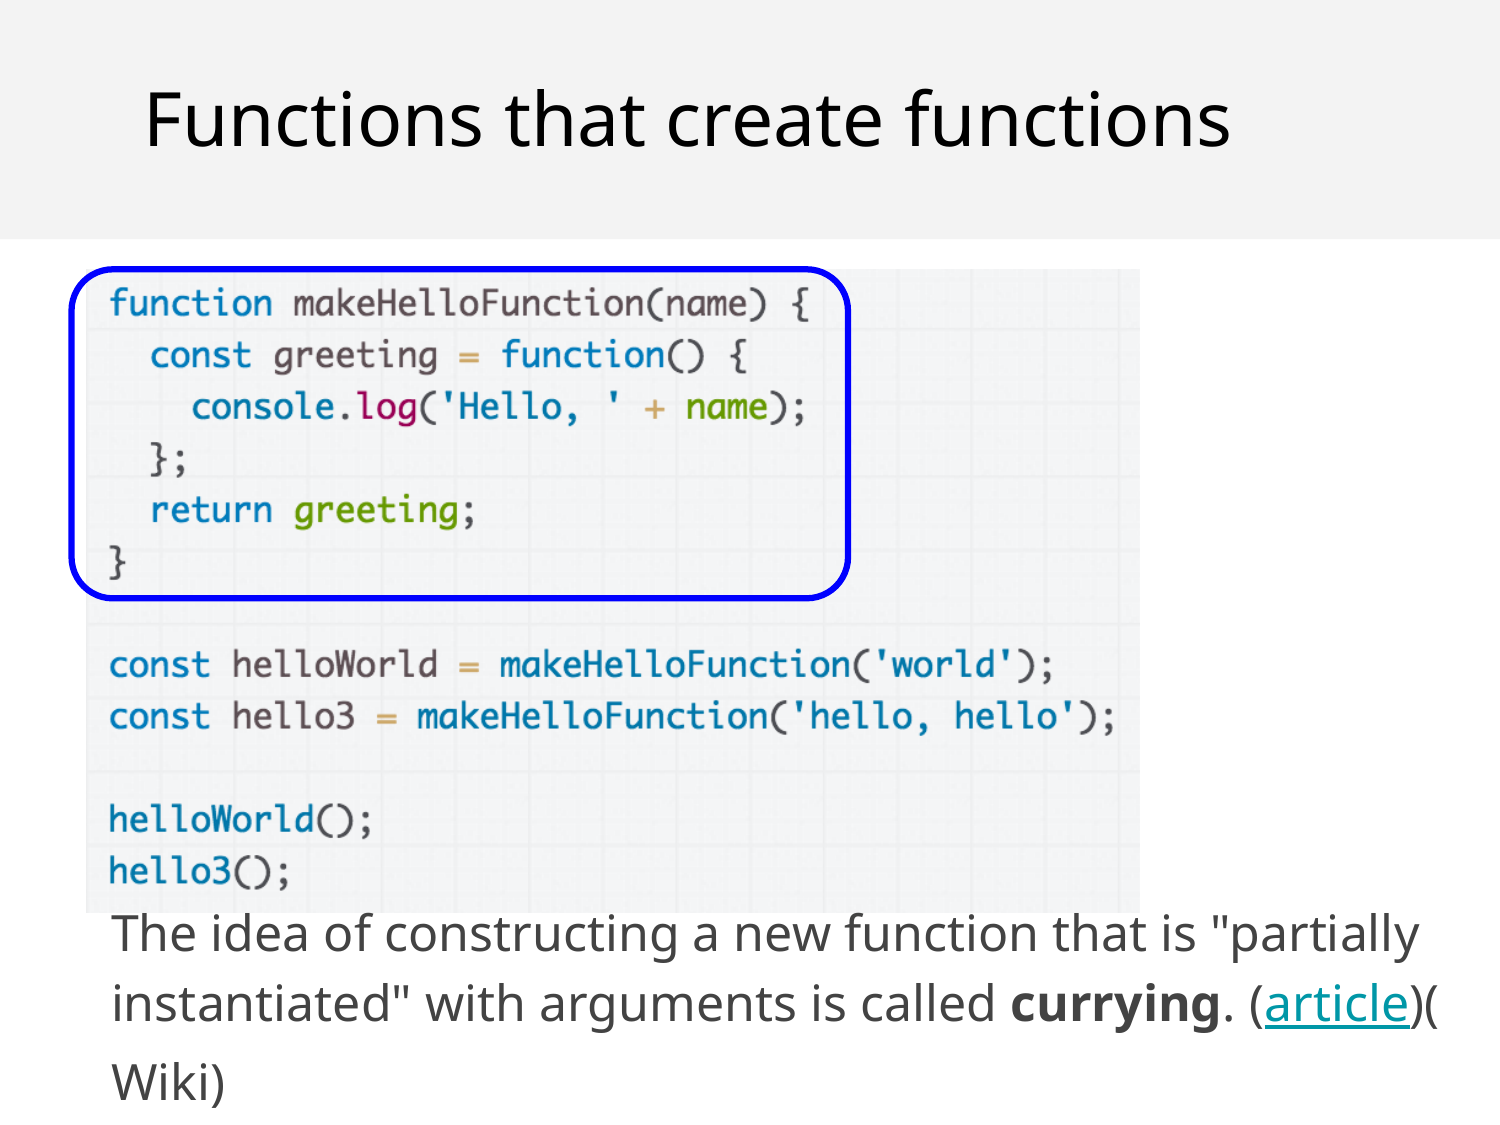

# Functions that create functions
The idea of constructing a new function that is "partially instantiated" with arguments is called currying. (article)(Wiki)